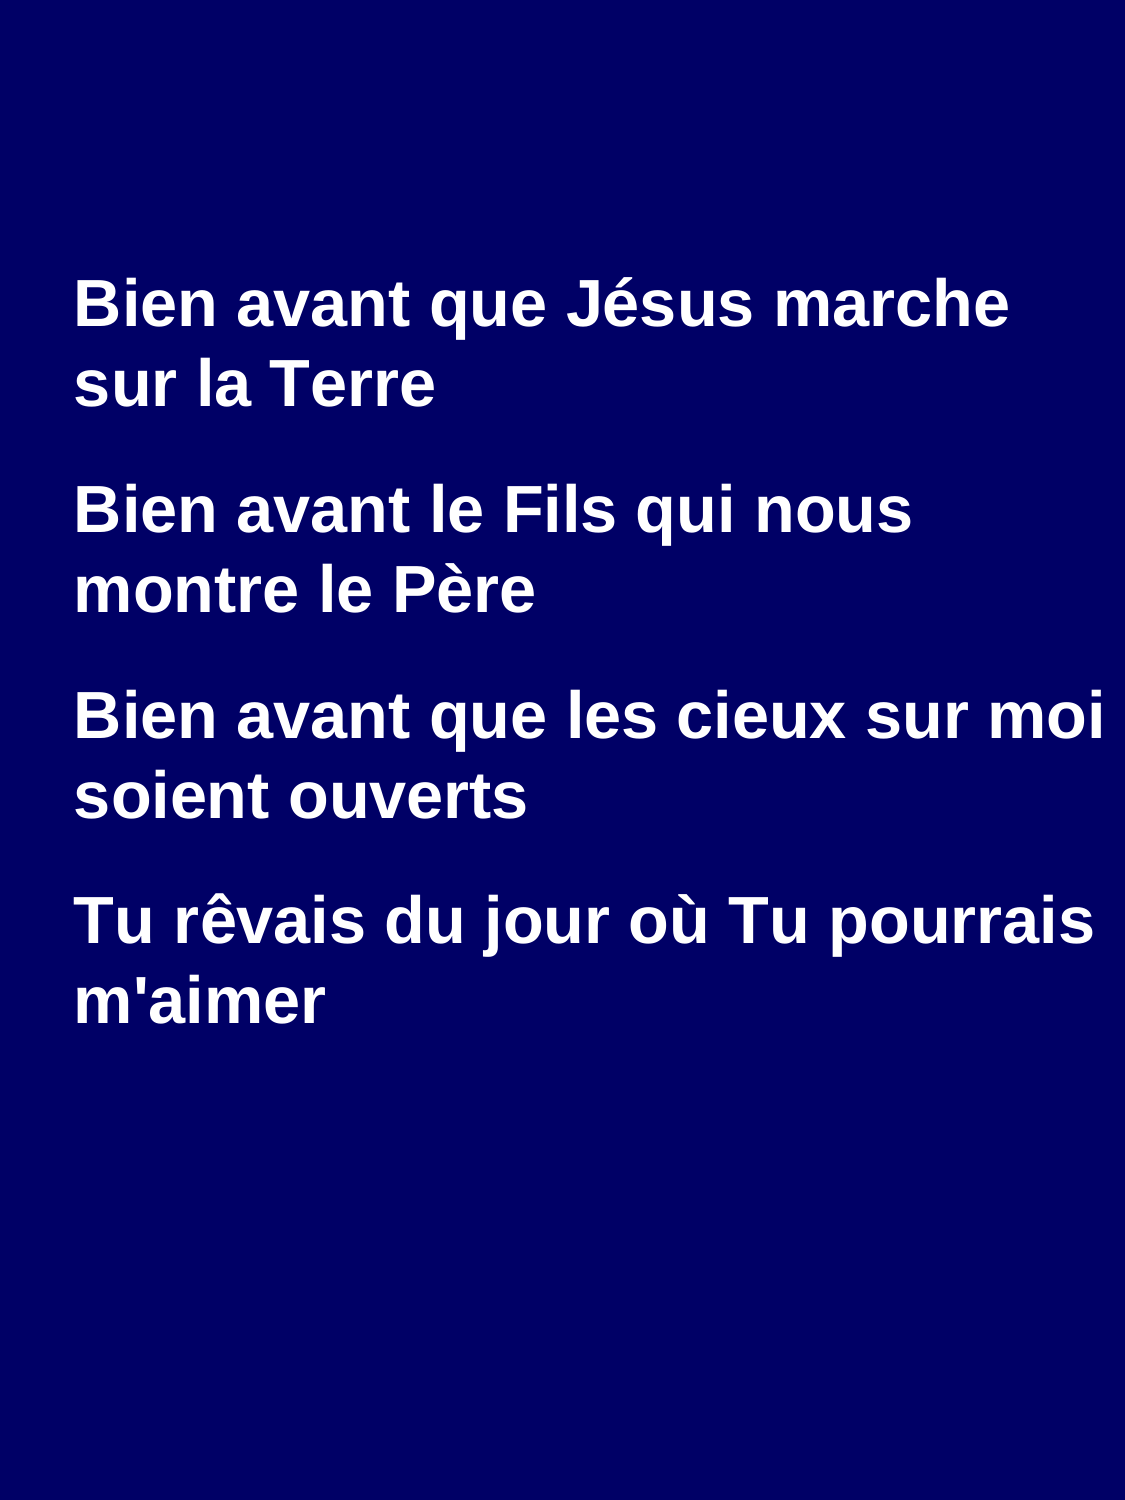

Bien avant que Jésus marche sur la Terre
Bien avant le Fils qui nous montre le Père
Bien avant que les cieux sur moi soient ouverts
Tu rêvais du jour où Tu pourrais m'aimer